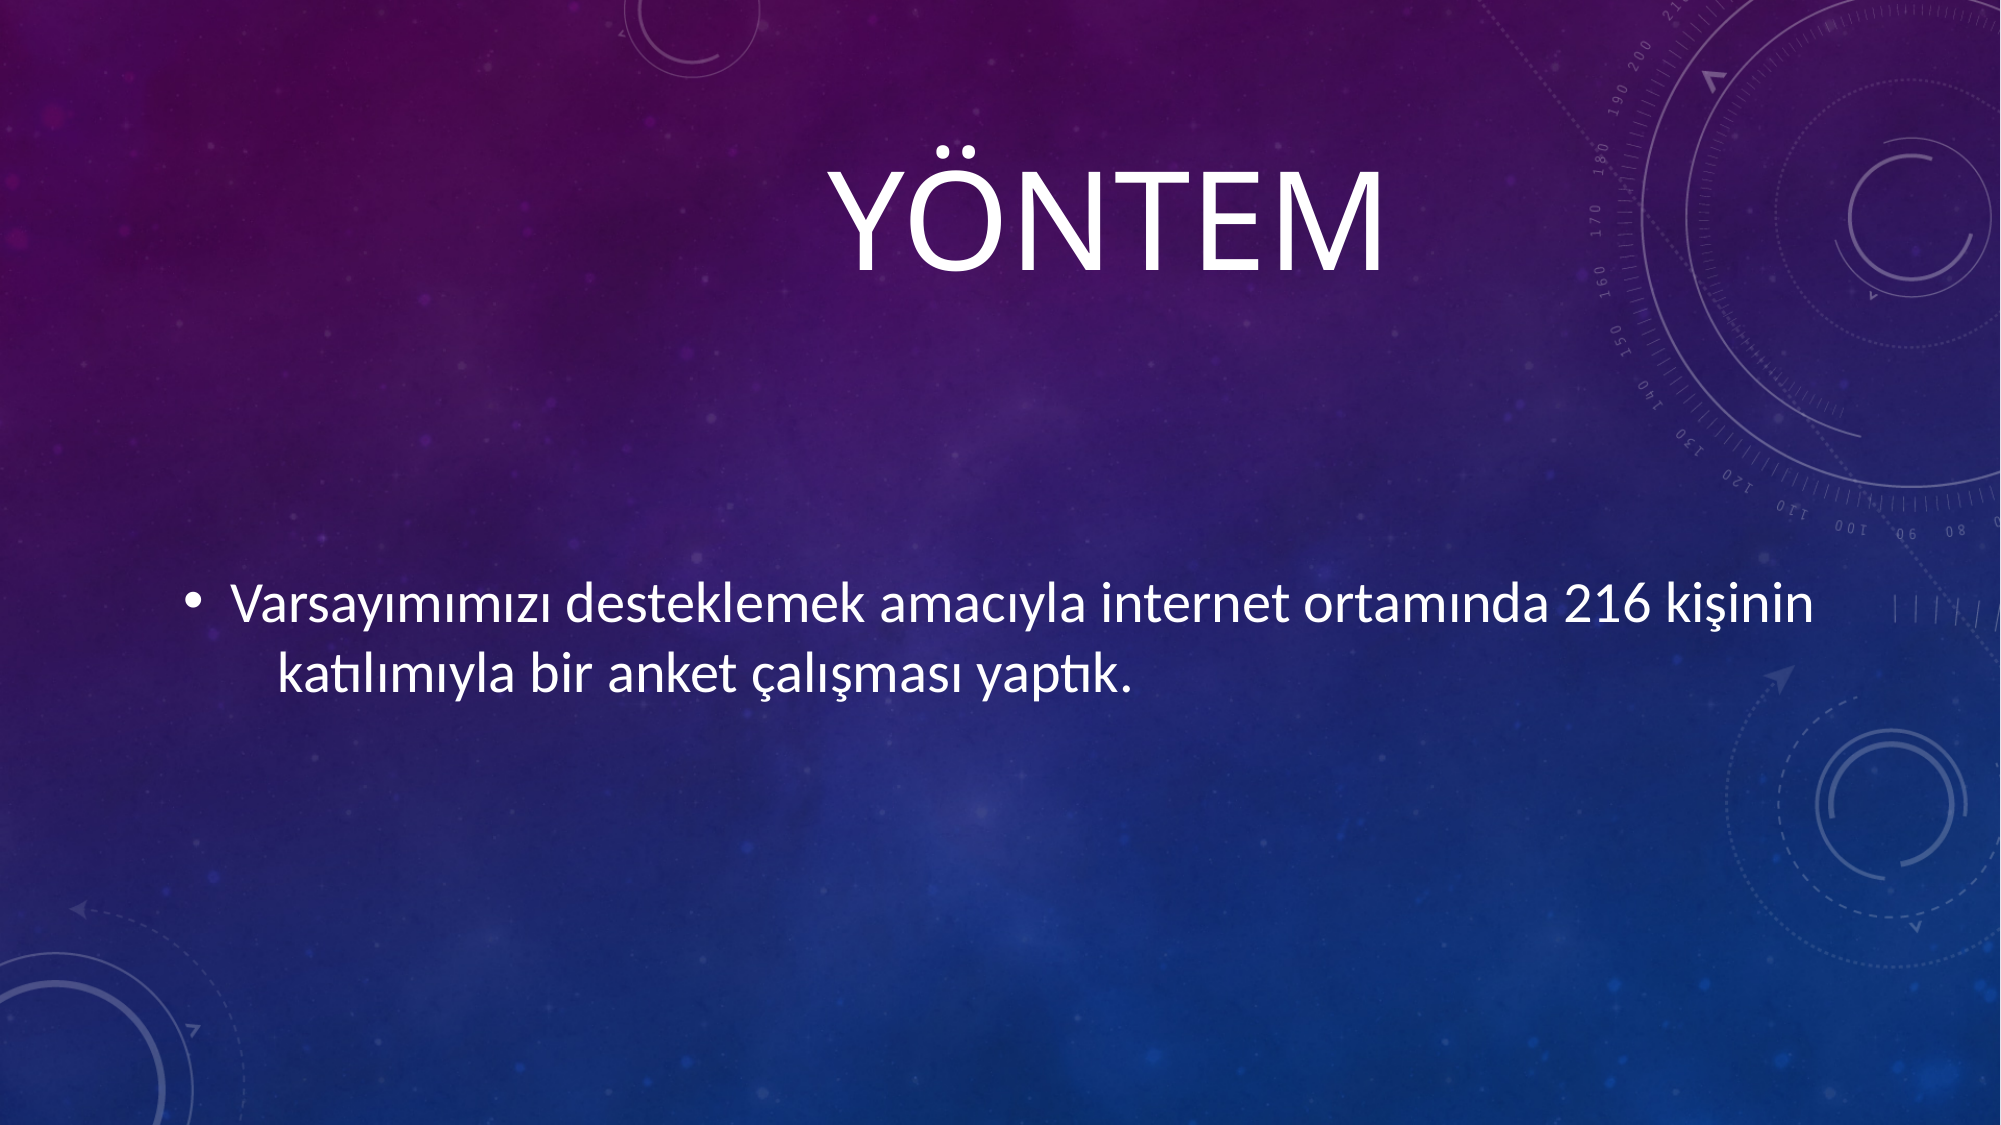

# YÖNTEM
Varsayımımızı desteklemek amacıyla internet ortamında 216 kişinin katılımıyla bir anket çalışması yaptık.